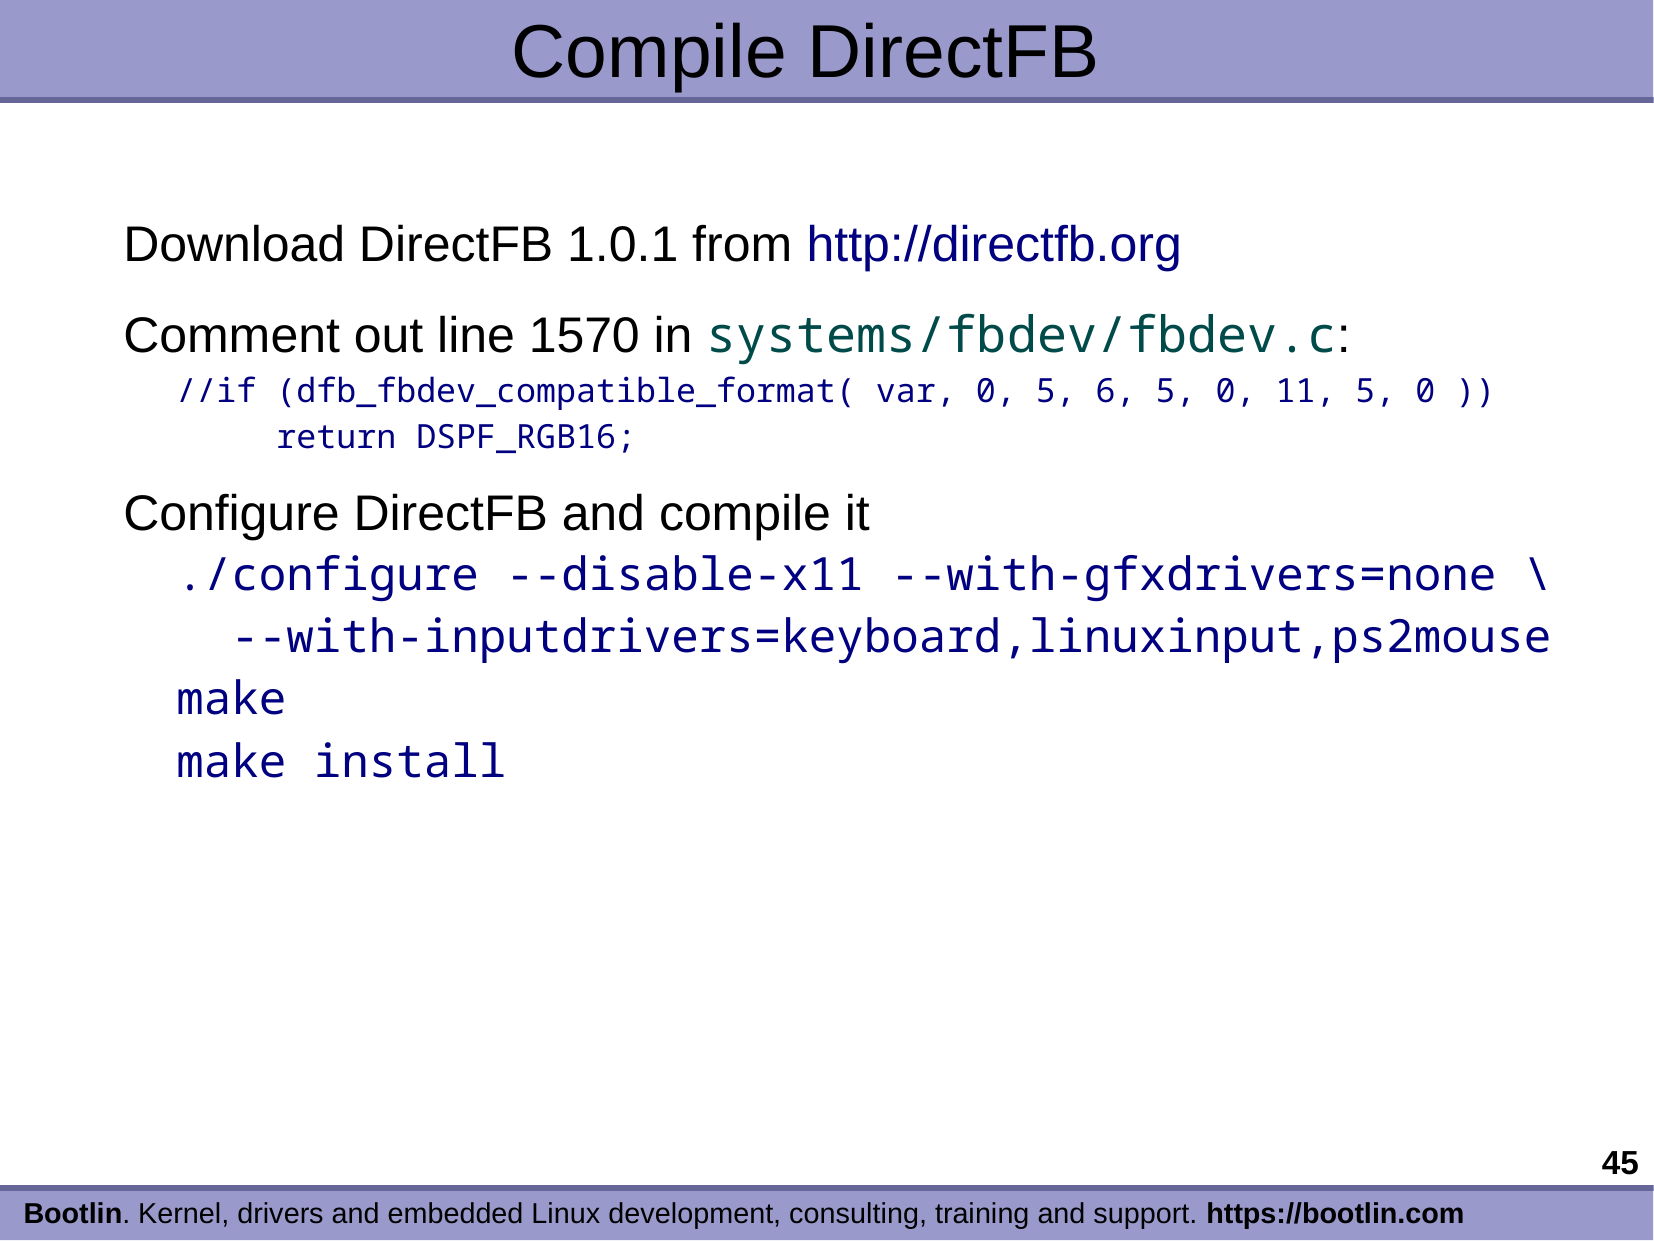

# Compile DirectFB
Download DirectFB 1.0.1 from http://directfb.org
Comment out line 1570 in systems/fbdev/fbdev.c:
//if (dfb_fbdev_compatible_format( var, 0, 5, 6, 5, 0, 11, 5, 0 ))
 return DSPF_RGB16;
Configure DirectFB and compile it
./configure --disable-x11 --with-gfxdrivers=none \
 --with-inputdrivers=keyboard,linuxinput,ps2mouse
make
make install